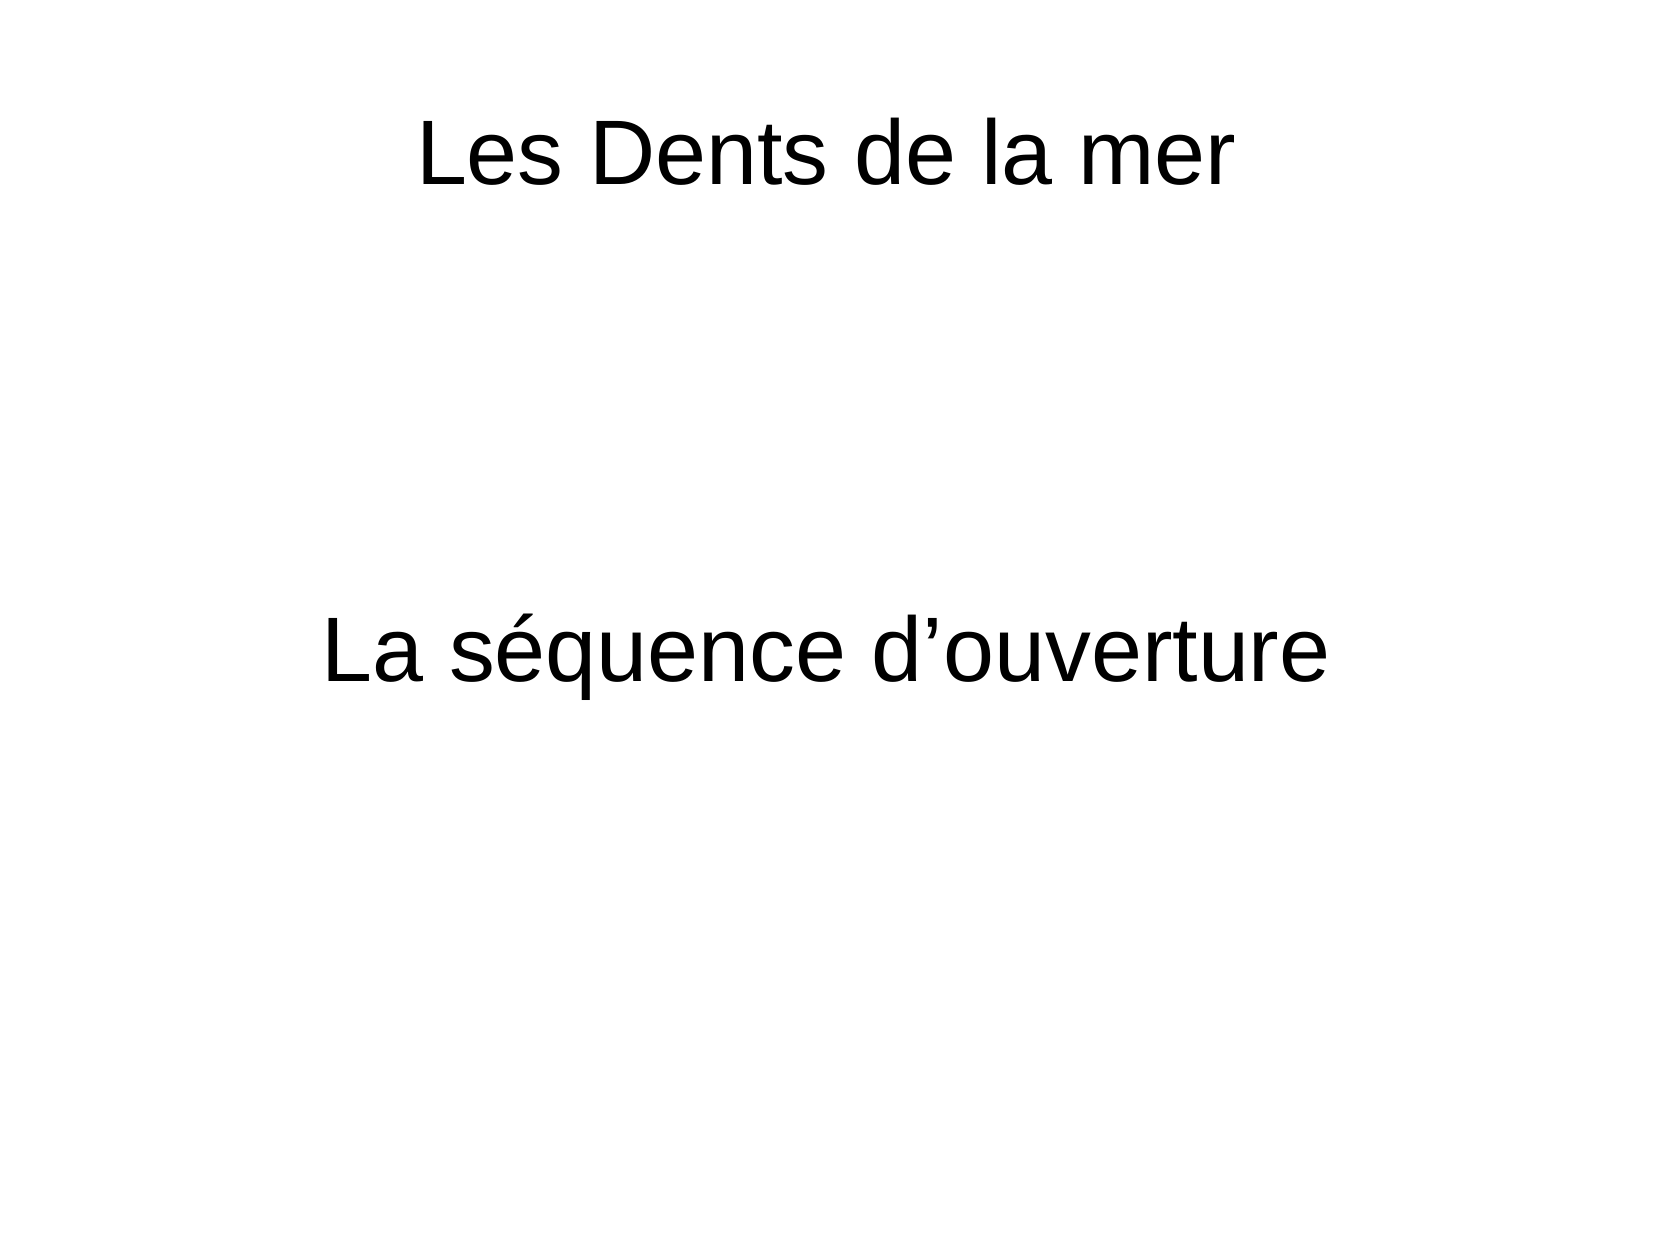

# Les Dents de la mer
La séquence d’ouverture